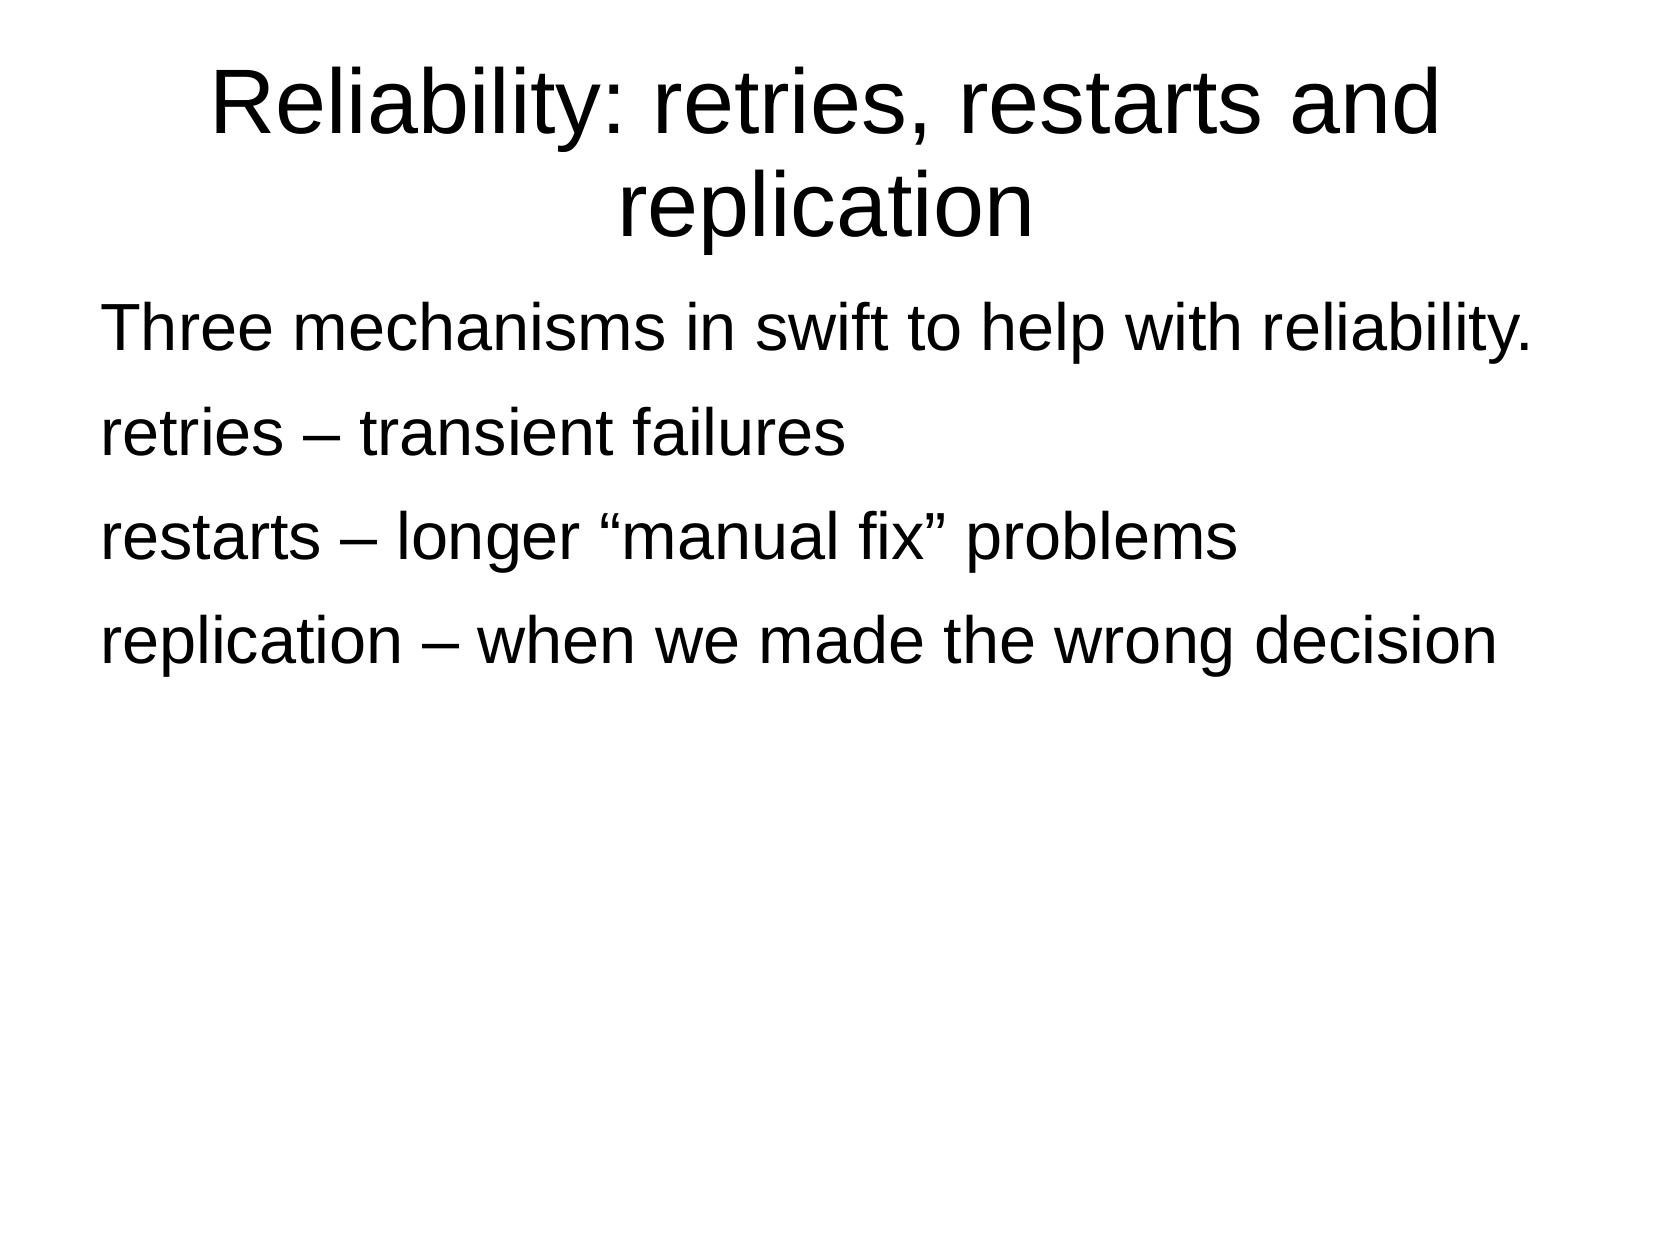

# Reliability: retries, restarts and replication
Three mechanisms in swift to help with reliability.
retries – transient failures
restarts – longer “manual fix” problems
replication – when we made the wrong decision